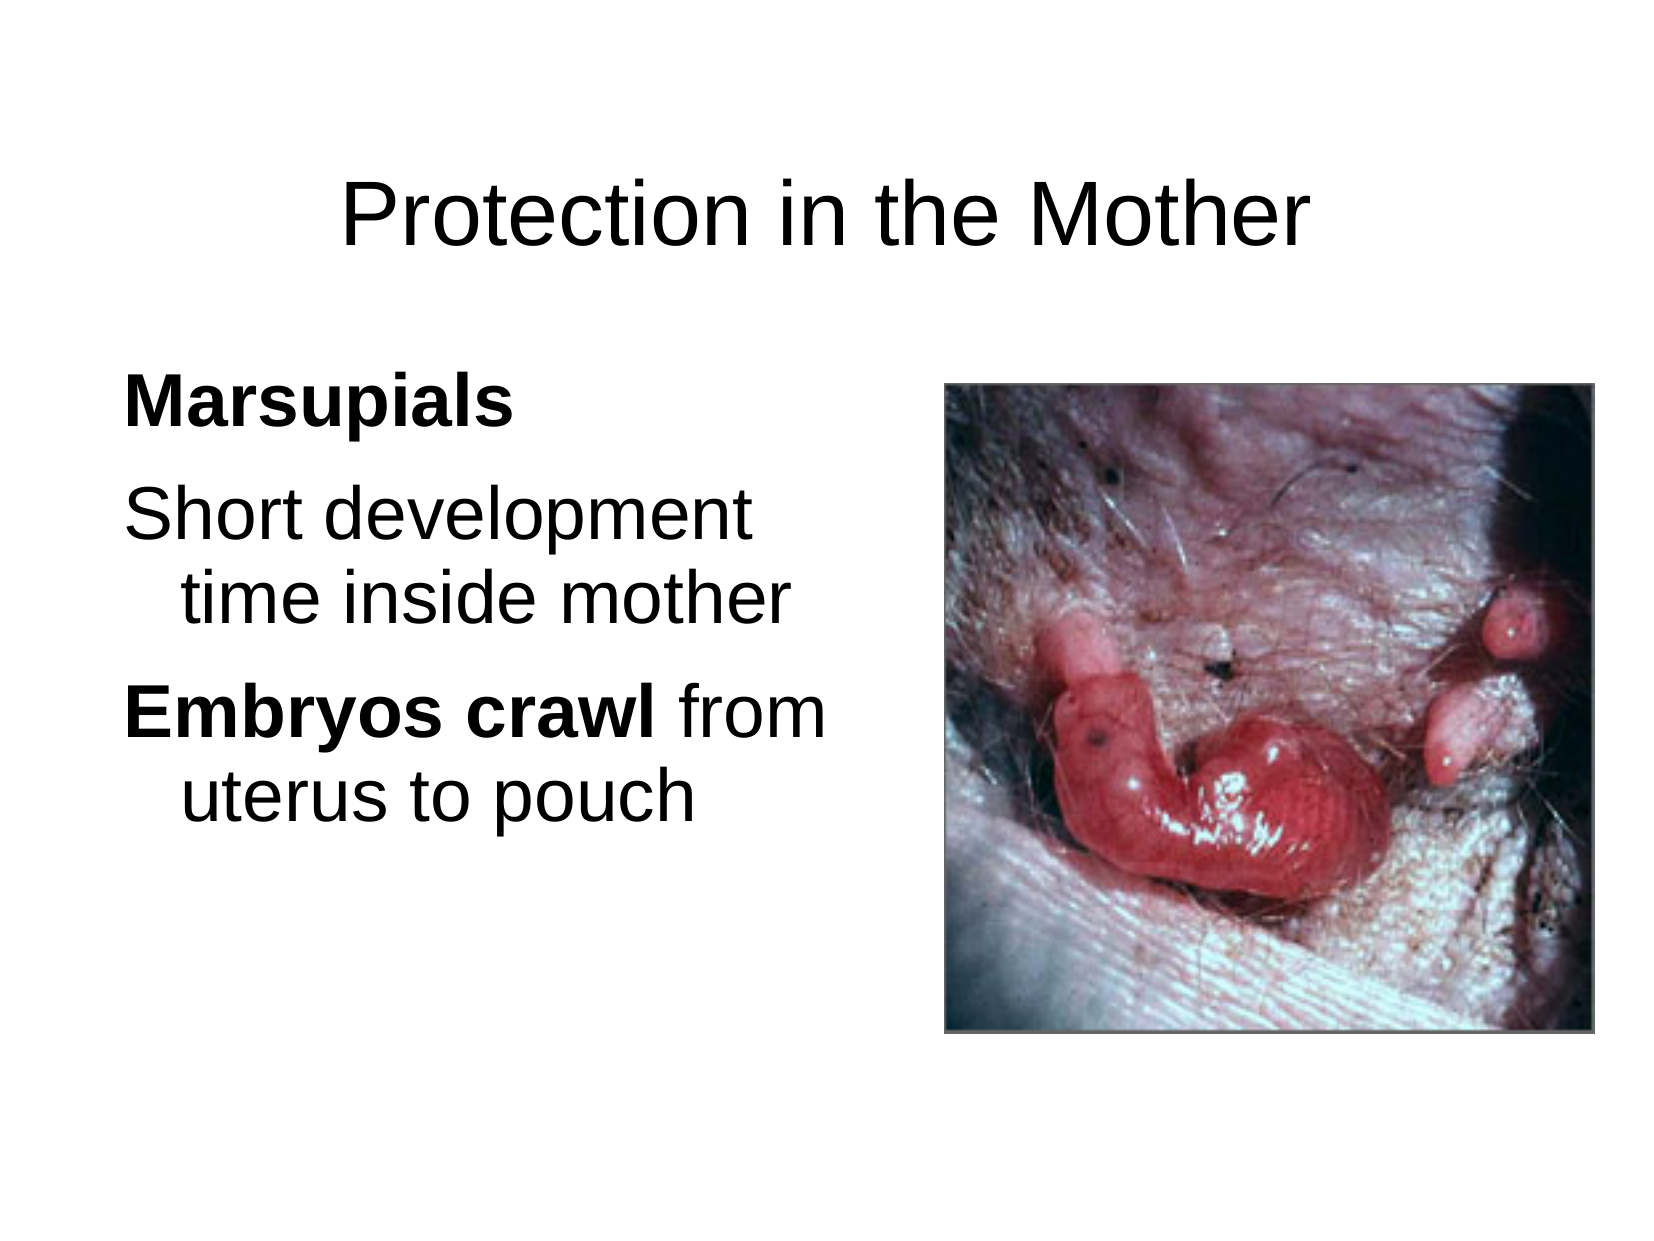

# Protection in the Mother
Marsupials
Short development time inside mother
Embryos crawl from uterus to pouch